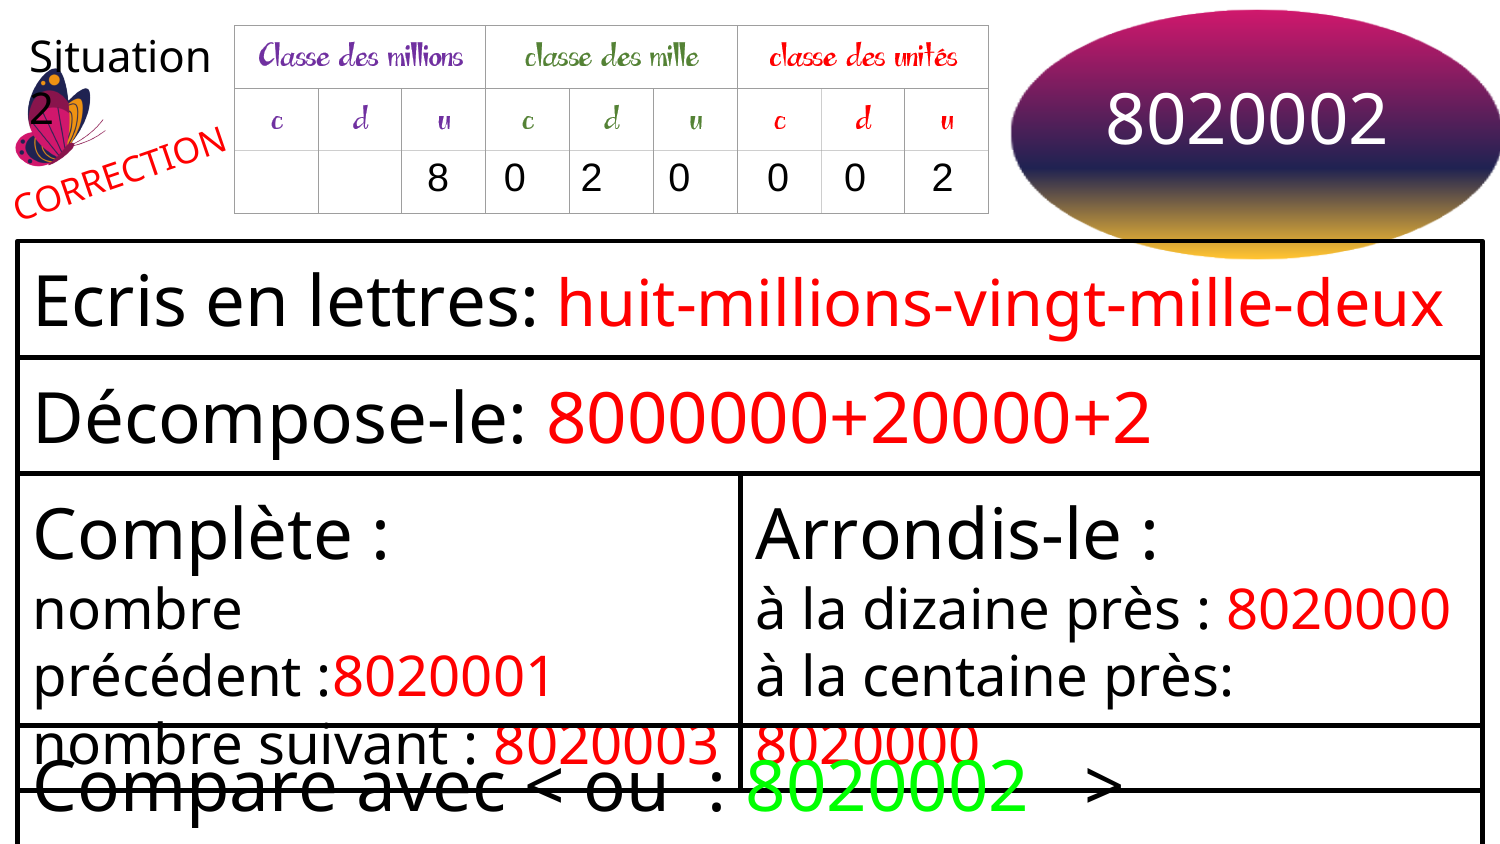

8020002
Situation 2
CORRECTION
8 0 2 0 0 0 2
Ecris en lettres: huit-millions-vingt-mille-deux
Décompose-le: 8000000+20000+2
Complète :
nombre précédent :8020001
nombre suivant : 8020003
Arrondis-le :
à la dizaine près : 8020000
à la centaine près: 8020000
Compare avec < ou : 8020002 > 820000